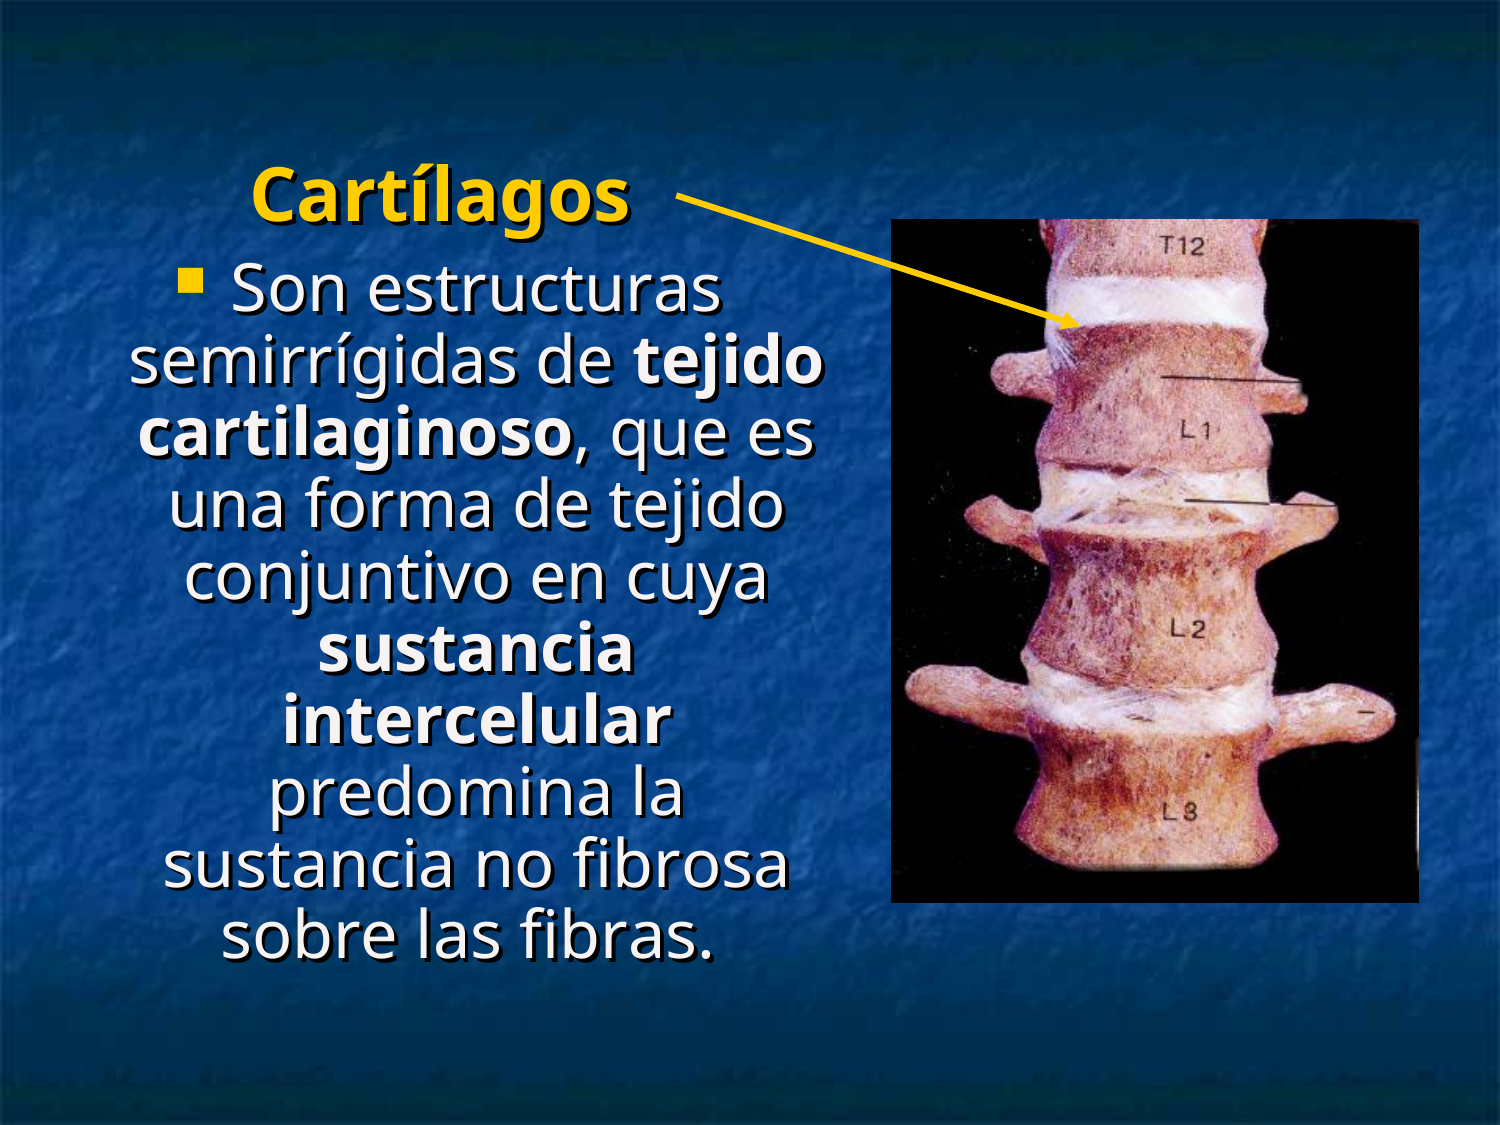

# Cartílagos
Son estructuras semirrígidas de tejido cartilaginoso, que es una forma de tejido conjuntivo en cuya sustancia intercelular predomina la sustancia no fibrosa sobre las fibras.